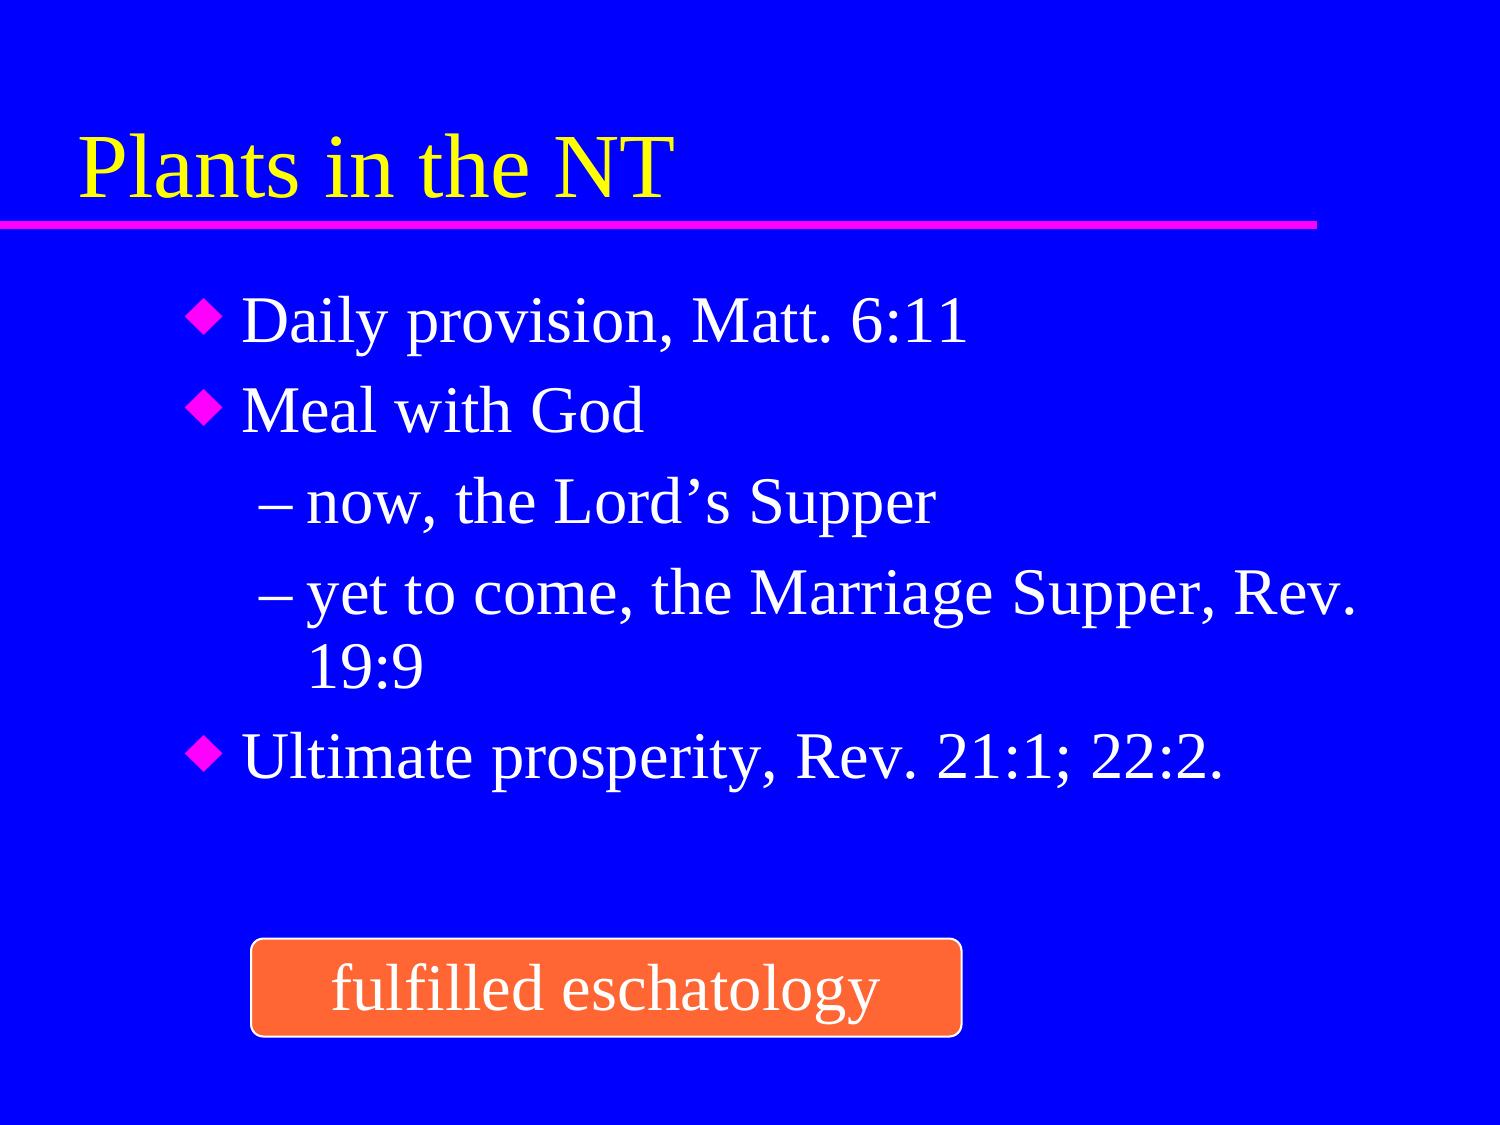

# Plants in the NT
Daily provision, Matt. 6:11
Meal with God
now, the Lord’s Supper
yet to come, the Marriage Supper, Rev. 19:9
Ultimate prosperity, Rev. 21:1; 22:2.
fulfilled eschatology